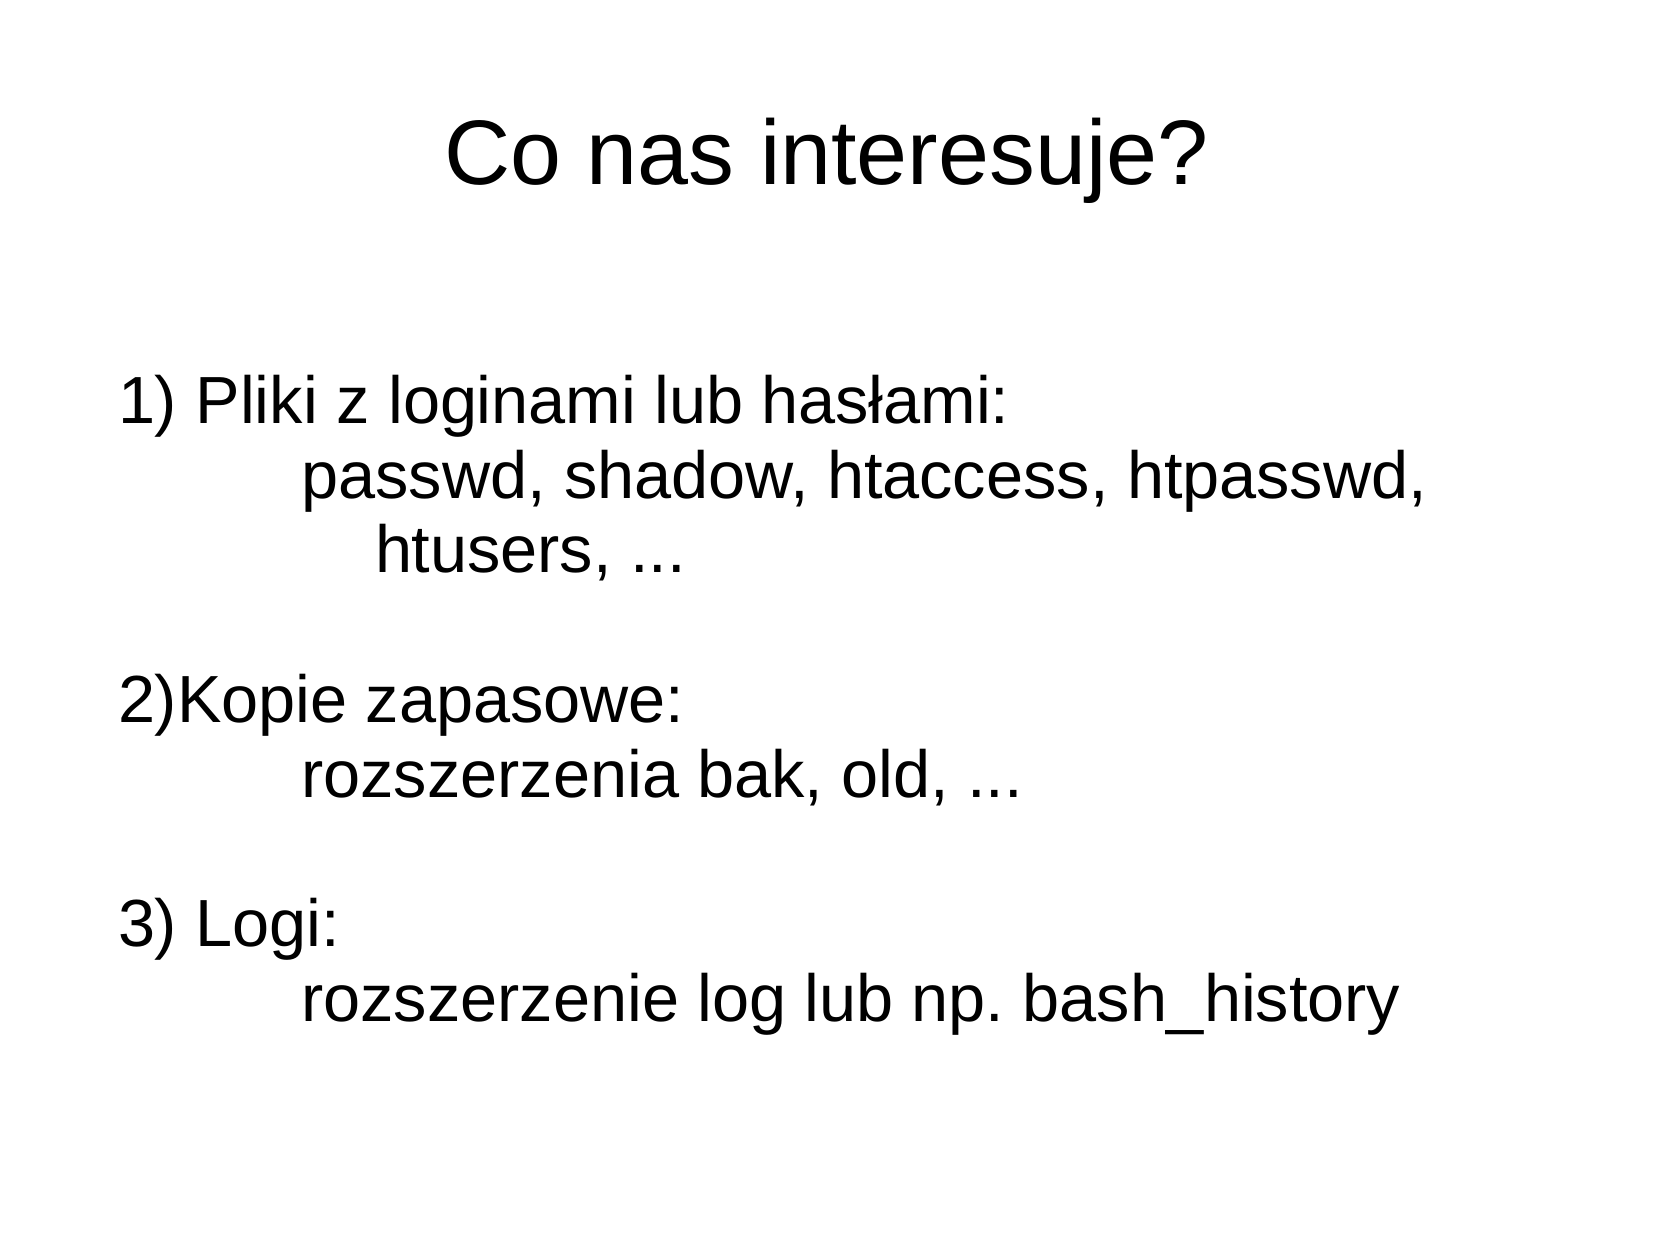

# Co nas interesuje?
1) Pliki z loginami lub hasłami:
		passwd, shadow, htaccess, htpasswd, 					htusers, ...
2)Kopie zapasowe:
		rozszerzenia bak, old, ...
3) Logi:
		rozszerzenie log lub np. bash_history